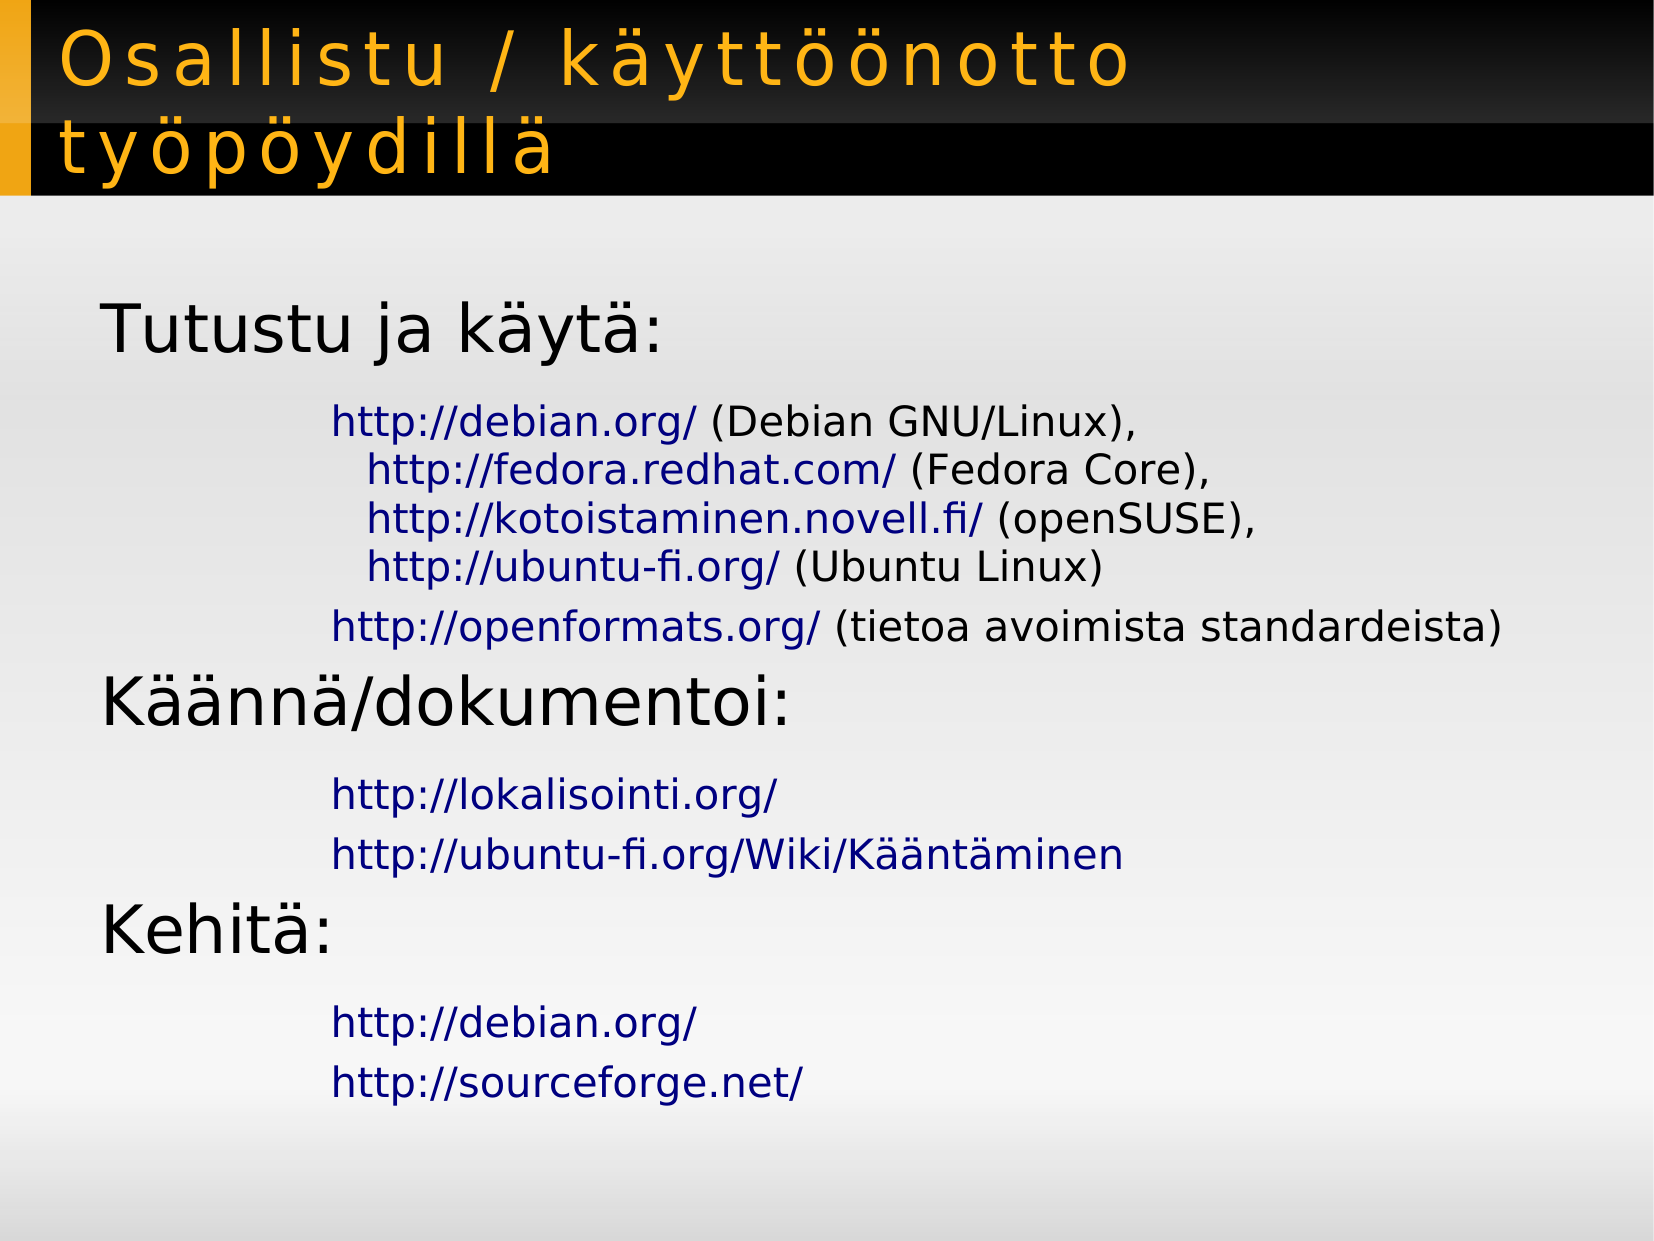

# Osallistu / käyttöönotto työpöydillä
Tutustu ja käytä:
http://debian.org/ (Debian GNU/Linux), http://fedora.redhat.com/ (Fedora Core),http://kotoistaminen.novell.fi/ (openSUSE), http://ubuntu-fi.org/ (Ubuntu Linux)
http://openformats.org/ (tietoa avoimista standardeista)
Käännä/dokumentoi:
http://lokalisointi.org/
http://ubuntu-fi.org/Wiki/Kääntäminen
Kehitä:
http://debian.org/
http://sourceforge.net/